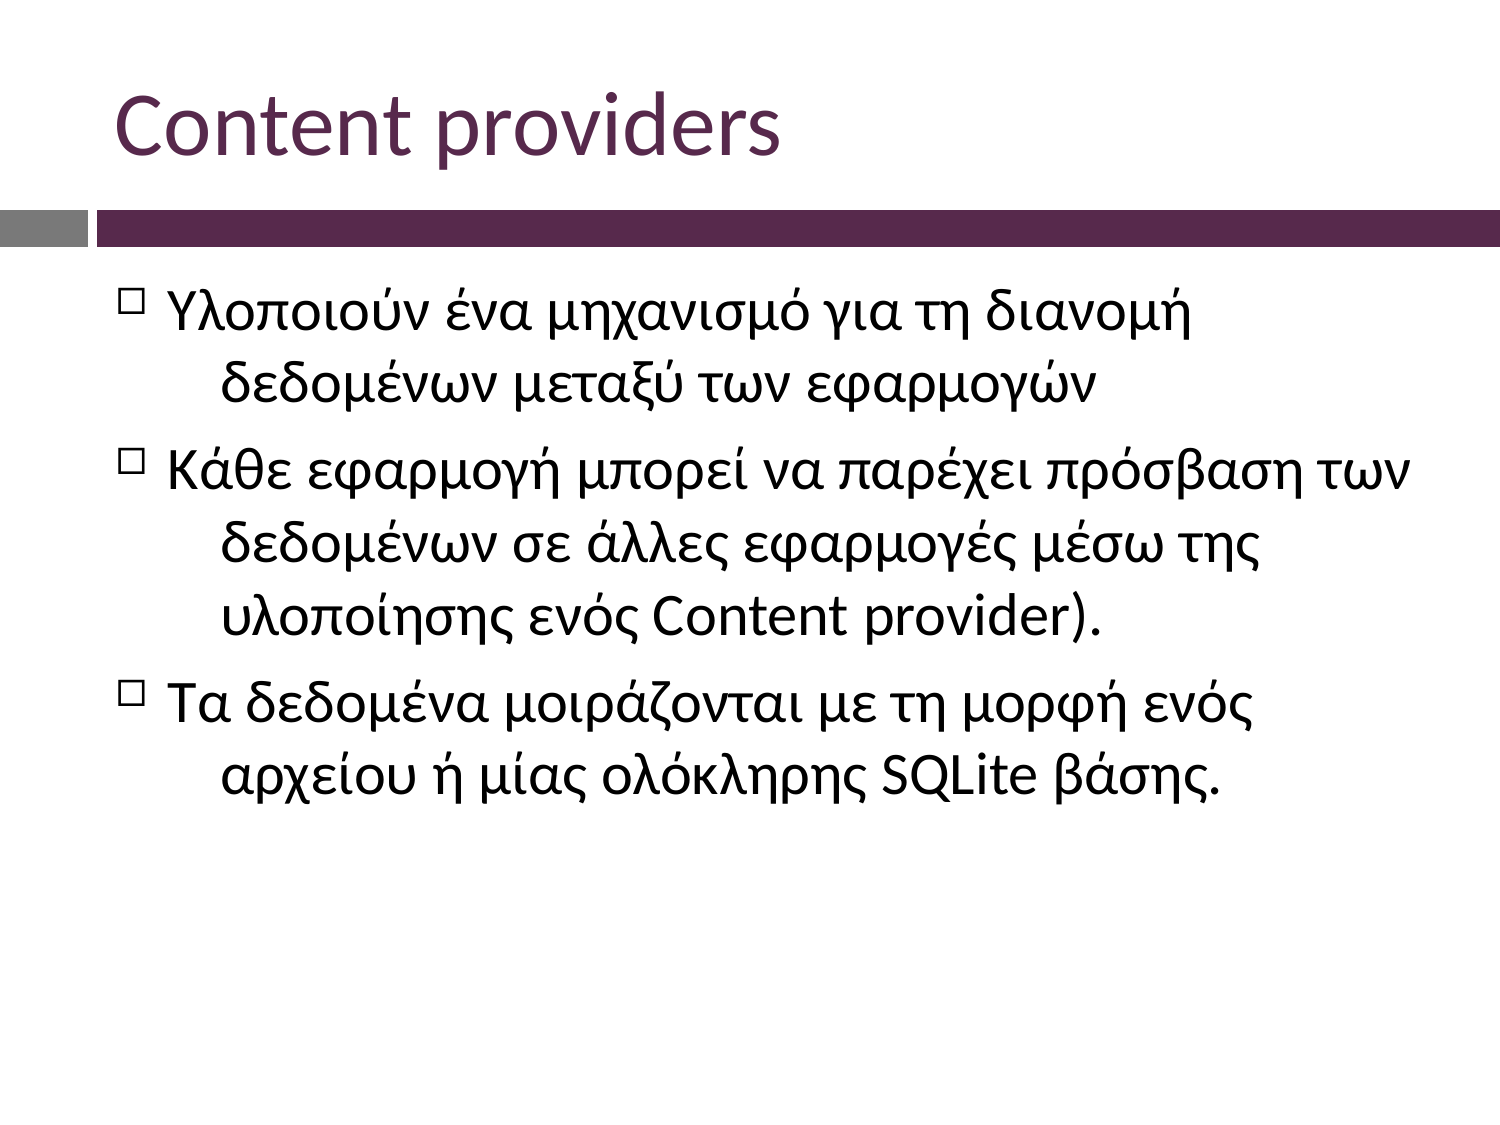

Content providers
# Υλοποιούν ένα μηχανισμό για τη διανομή δεδομένων μεταξύ των εφαρμογών
Κάθε εφαρμογή μπορεί να παρέχει πρόσβαση των δεδομένων σε άλλες εφαρμογές μέσω της υλοποίησης ενός Content provider).
Τα δεδομένα μοιράζονται με τη μορφή ενός αρχείου ή μίας ολόκληρης SQLite βάσης.